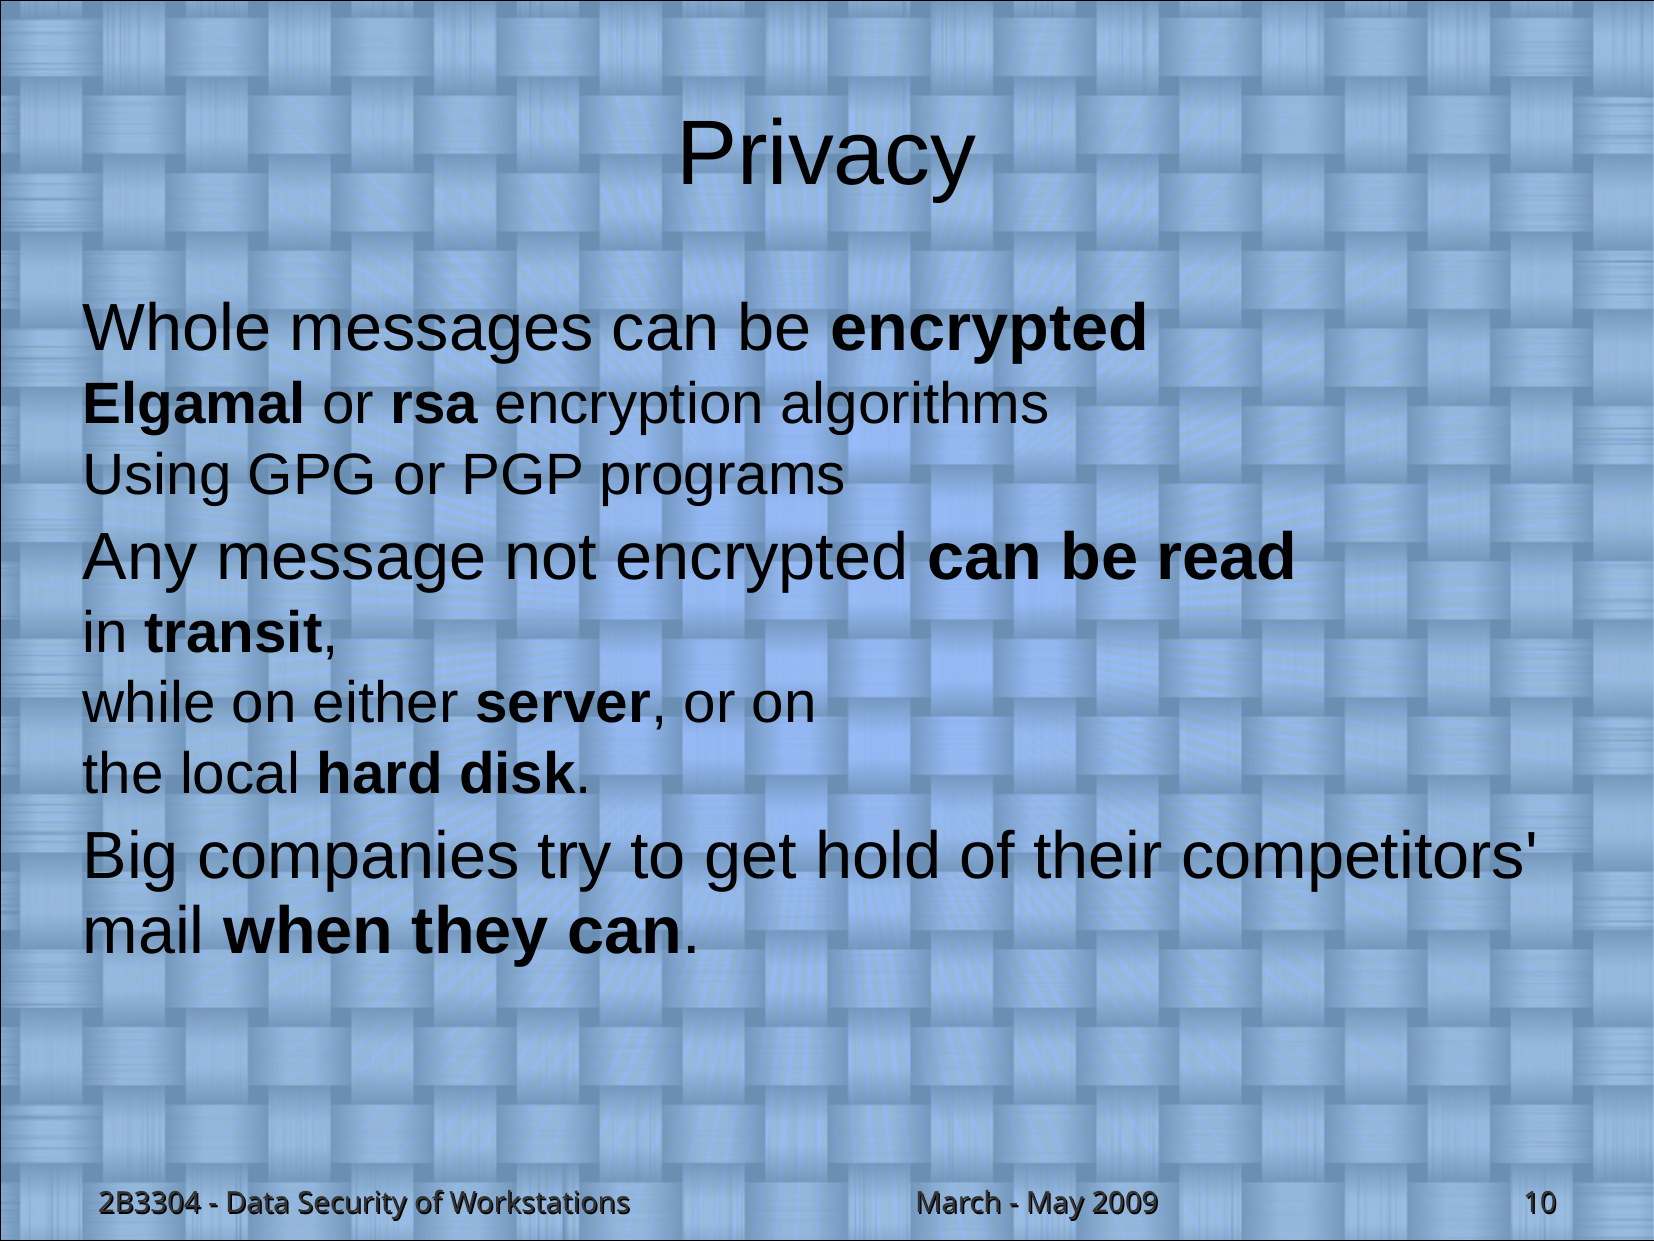

# Privacy
Whole messages can be encrypted
Elgamal or rsa encryption algorithms
Using GPG or PGP programs
Any message not encrypted can be read
in transit,
while on either server, or on
the local hard disk.
Big companies try to get hold of their competitors' mail when they can.